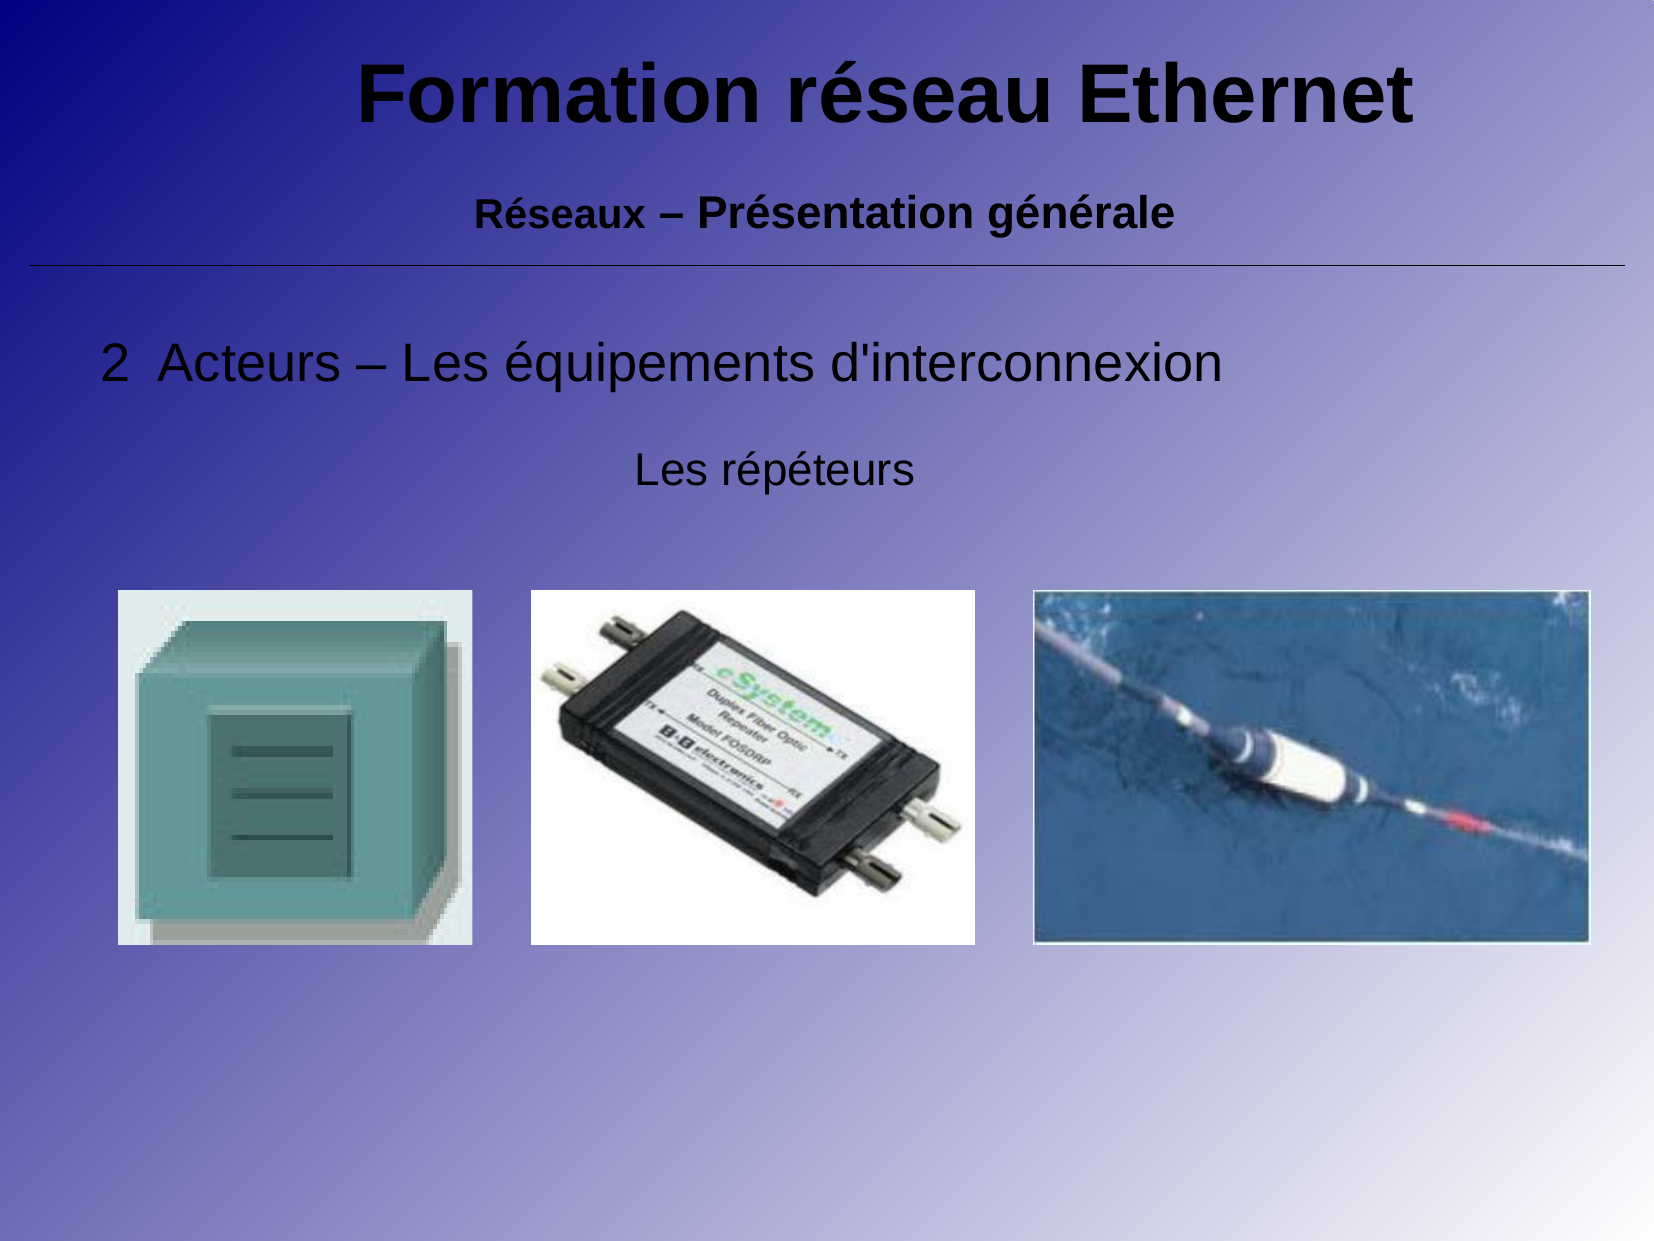

Formation réseau Ethernet
Réseaux – Présentation générale
2 Acteurs – Les équipements d'interconnexion
Les répéteurs